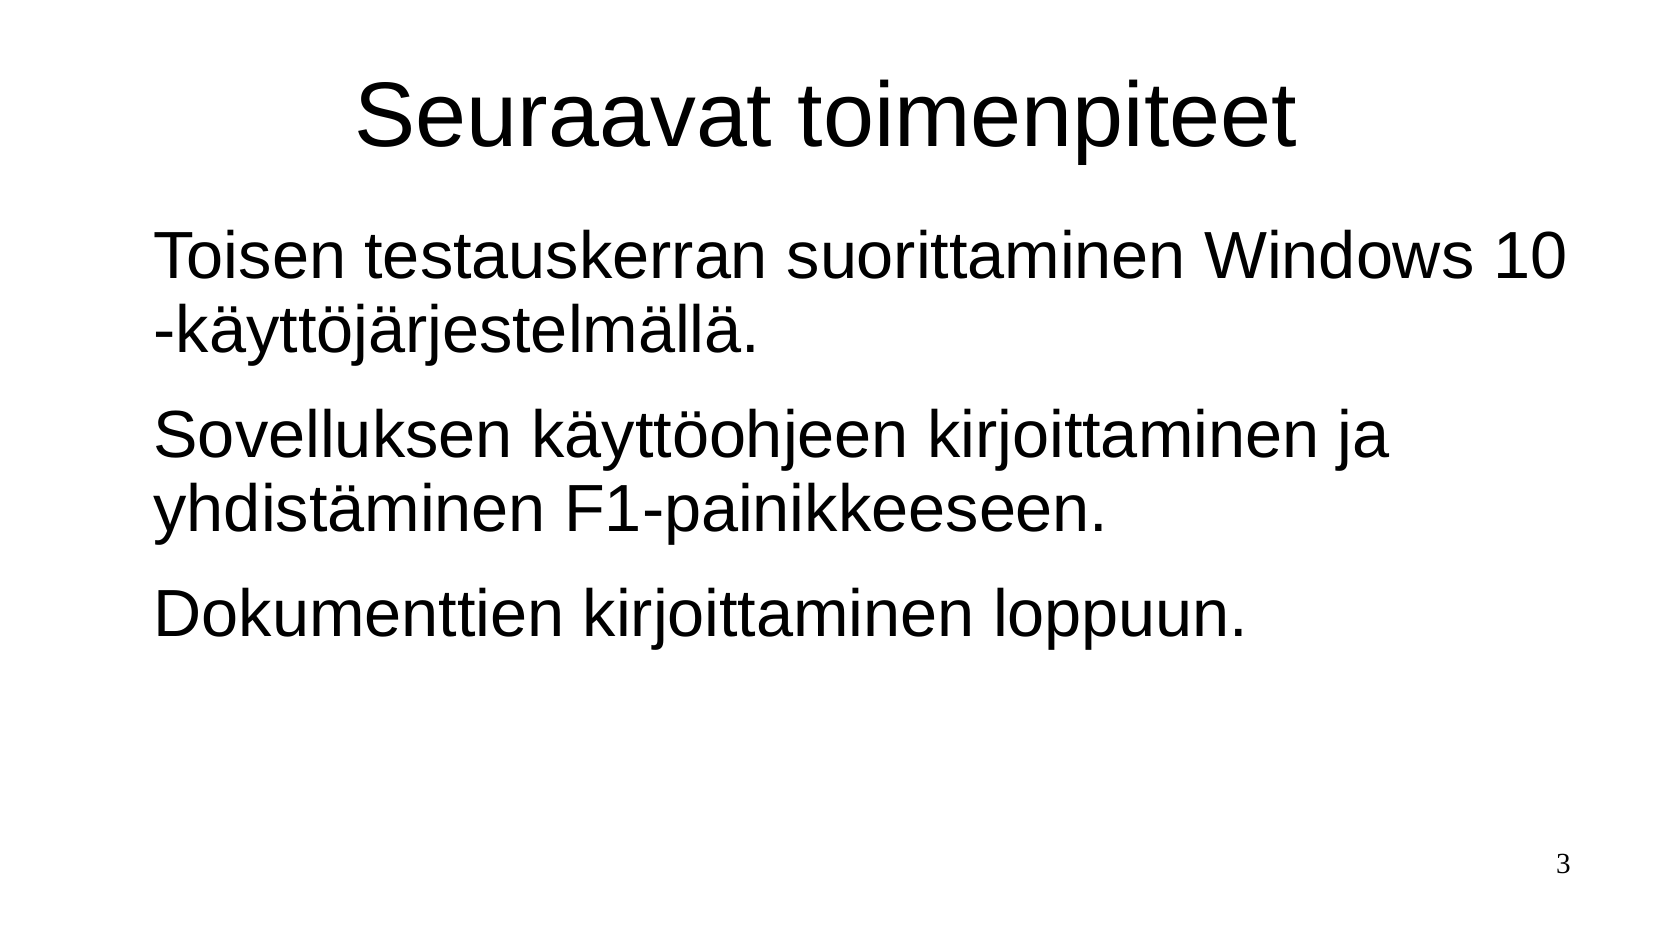

# Seuraavat toimenpiteet
Toisen testauskerran suorittaminen Windows 10 -käyttöjärjestelmällä.
Sovelluksen käyttöohjeen kirjoittaminen ja yhdistäminen F1-painikkeeseen.
Dokumenttien kirjoittaminen loppuun.
3